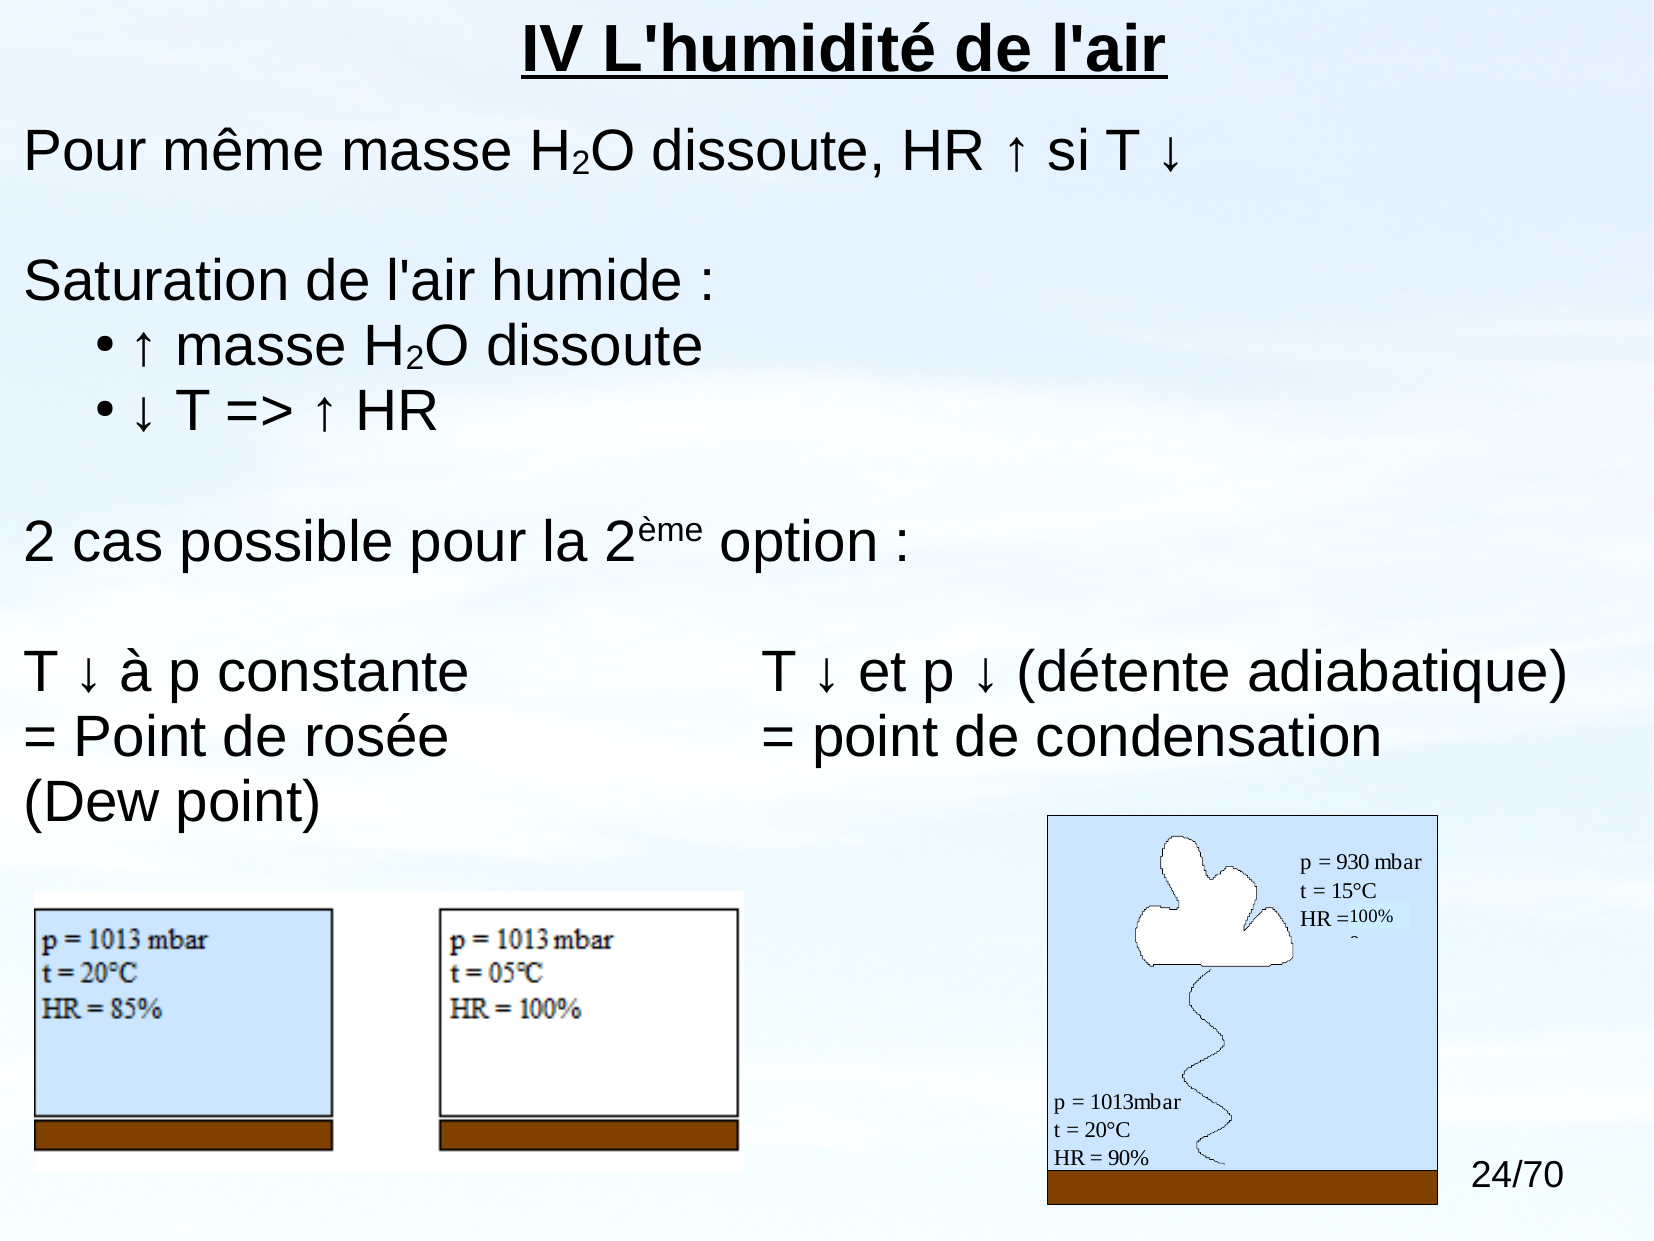

# IV L'humidité de l'air
Pour même masse H2O dissoute, HR ↑ si T ↓
Saturation de l'air humide :
↑ masse H2O dissoute
↓ T => ↑ HR
2 cas possible pour la 2ème option :
T ↓ à p constante				T ↓ et p ↓ (détente adiabatique)
= Point de rosée 				= point de condensation
(Dew point)
100%